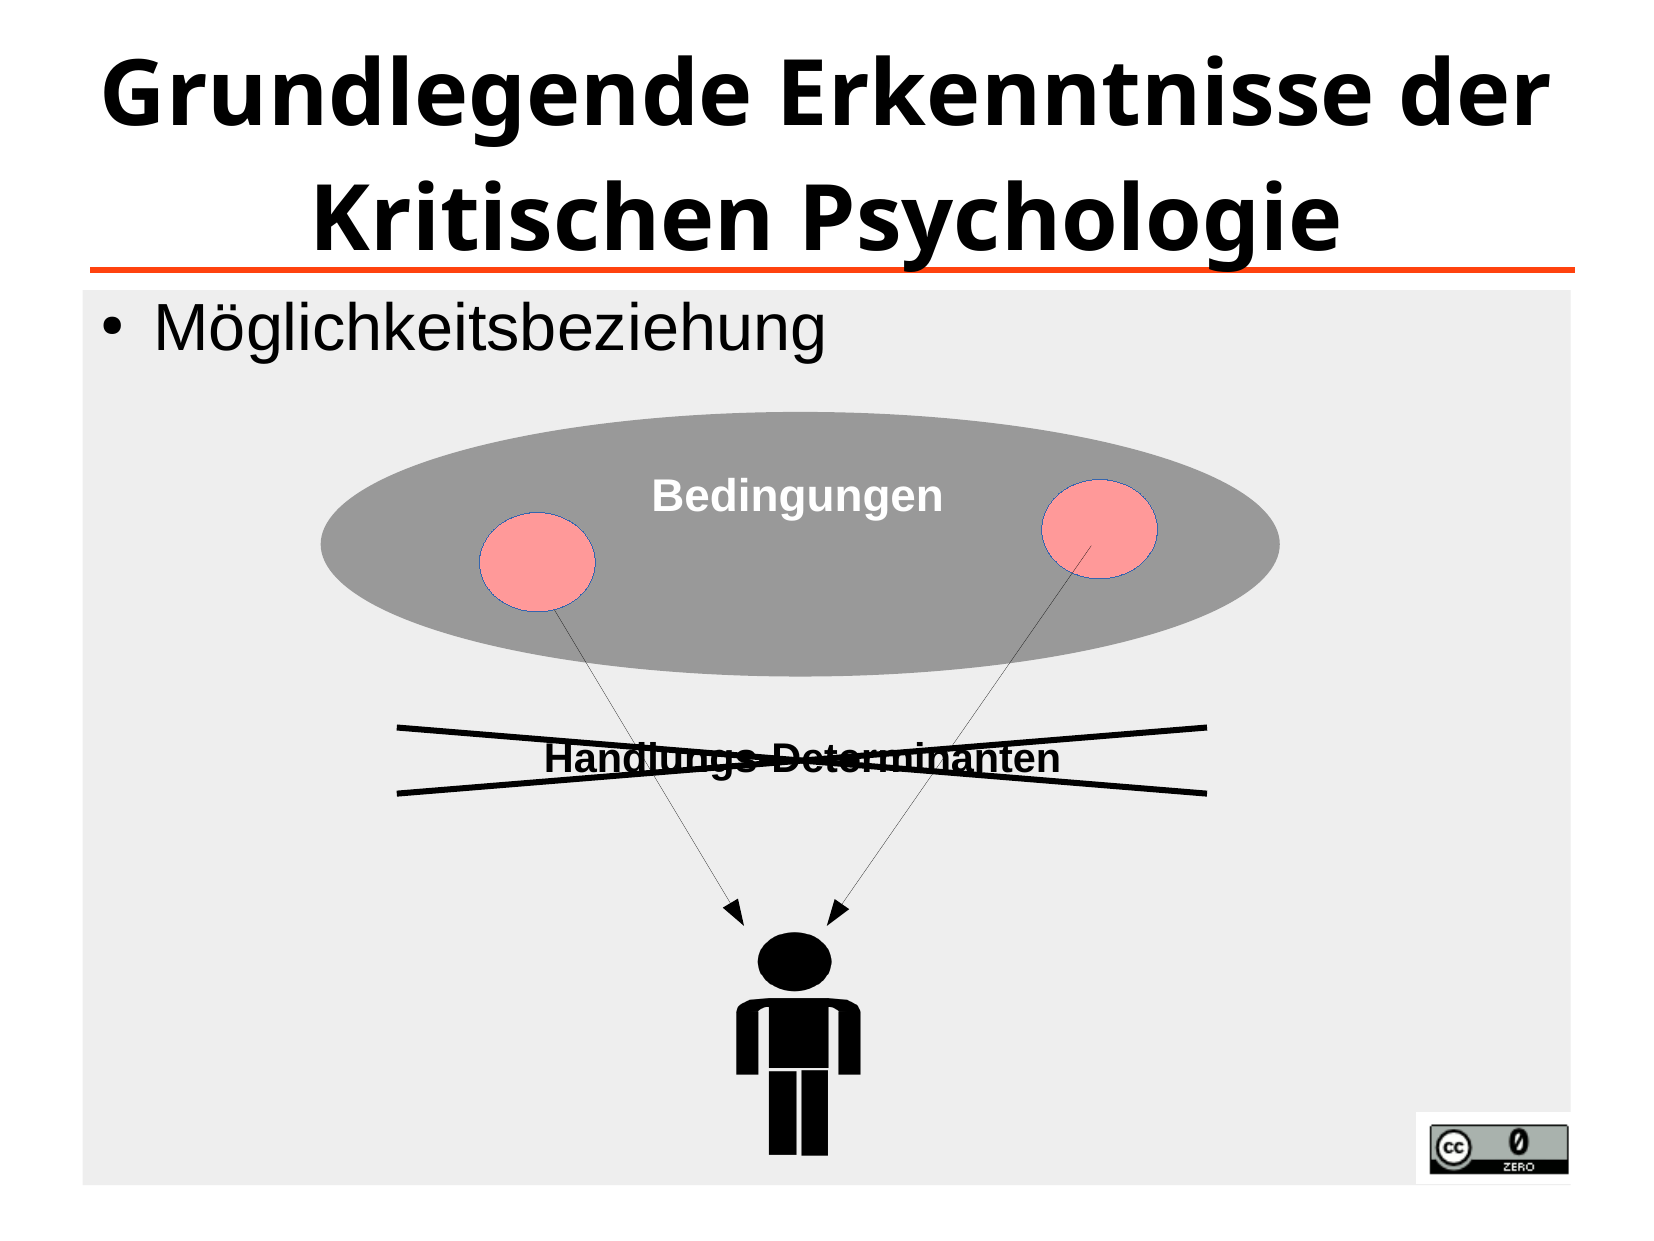

# Grundlegende Erkenntnisse der Kritischen Psychologie
Möglichkeitsbeziehung
Bedingungen
Handlungs-Determinanten